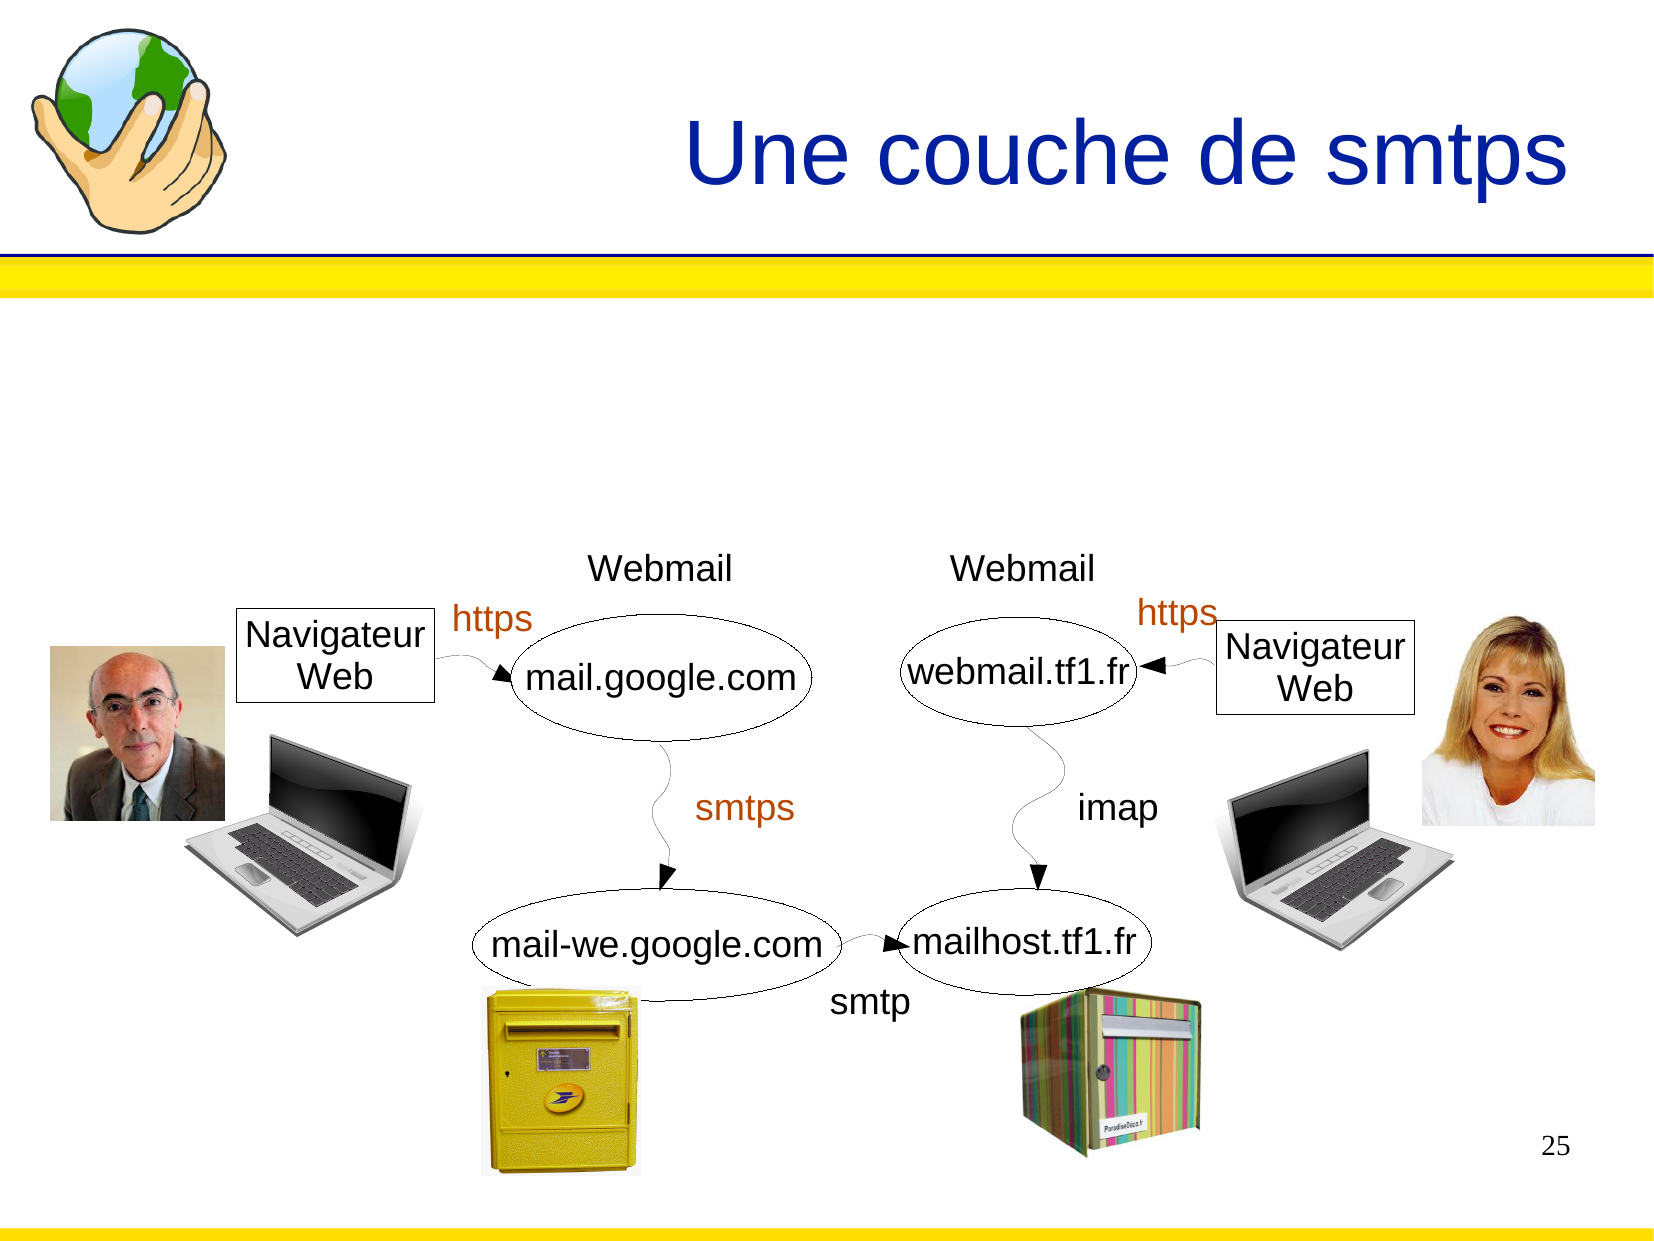

# Une couche de smtps
Webmail
Webmail
https
https
Navigateur
Web
mail.google.com
webmail.tf1.fr
Navigateur
Web
smtps
imap
mail-we.google.com
mailhost.tf1.fr
smtp
25